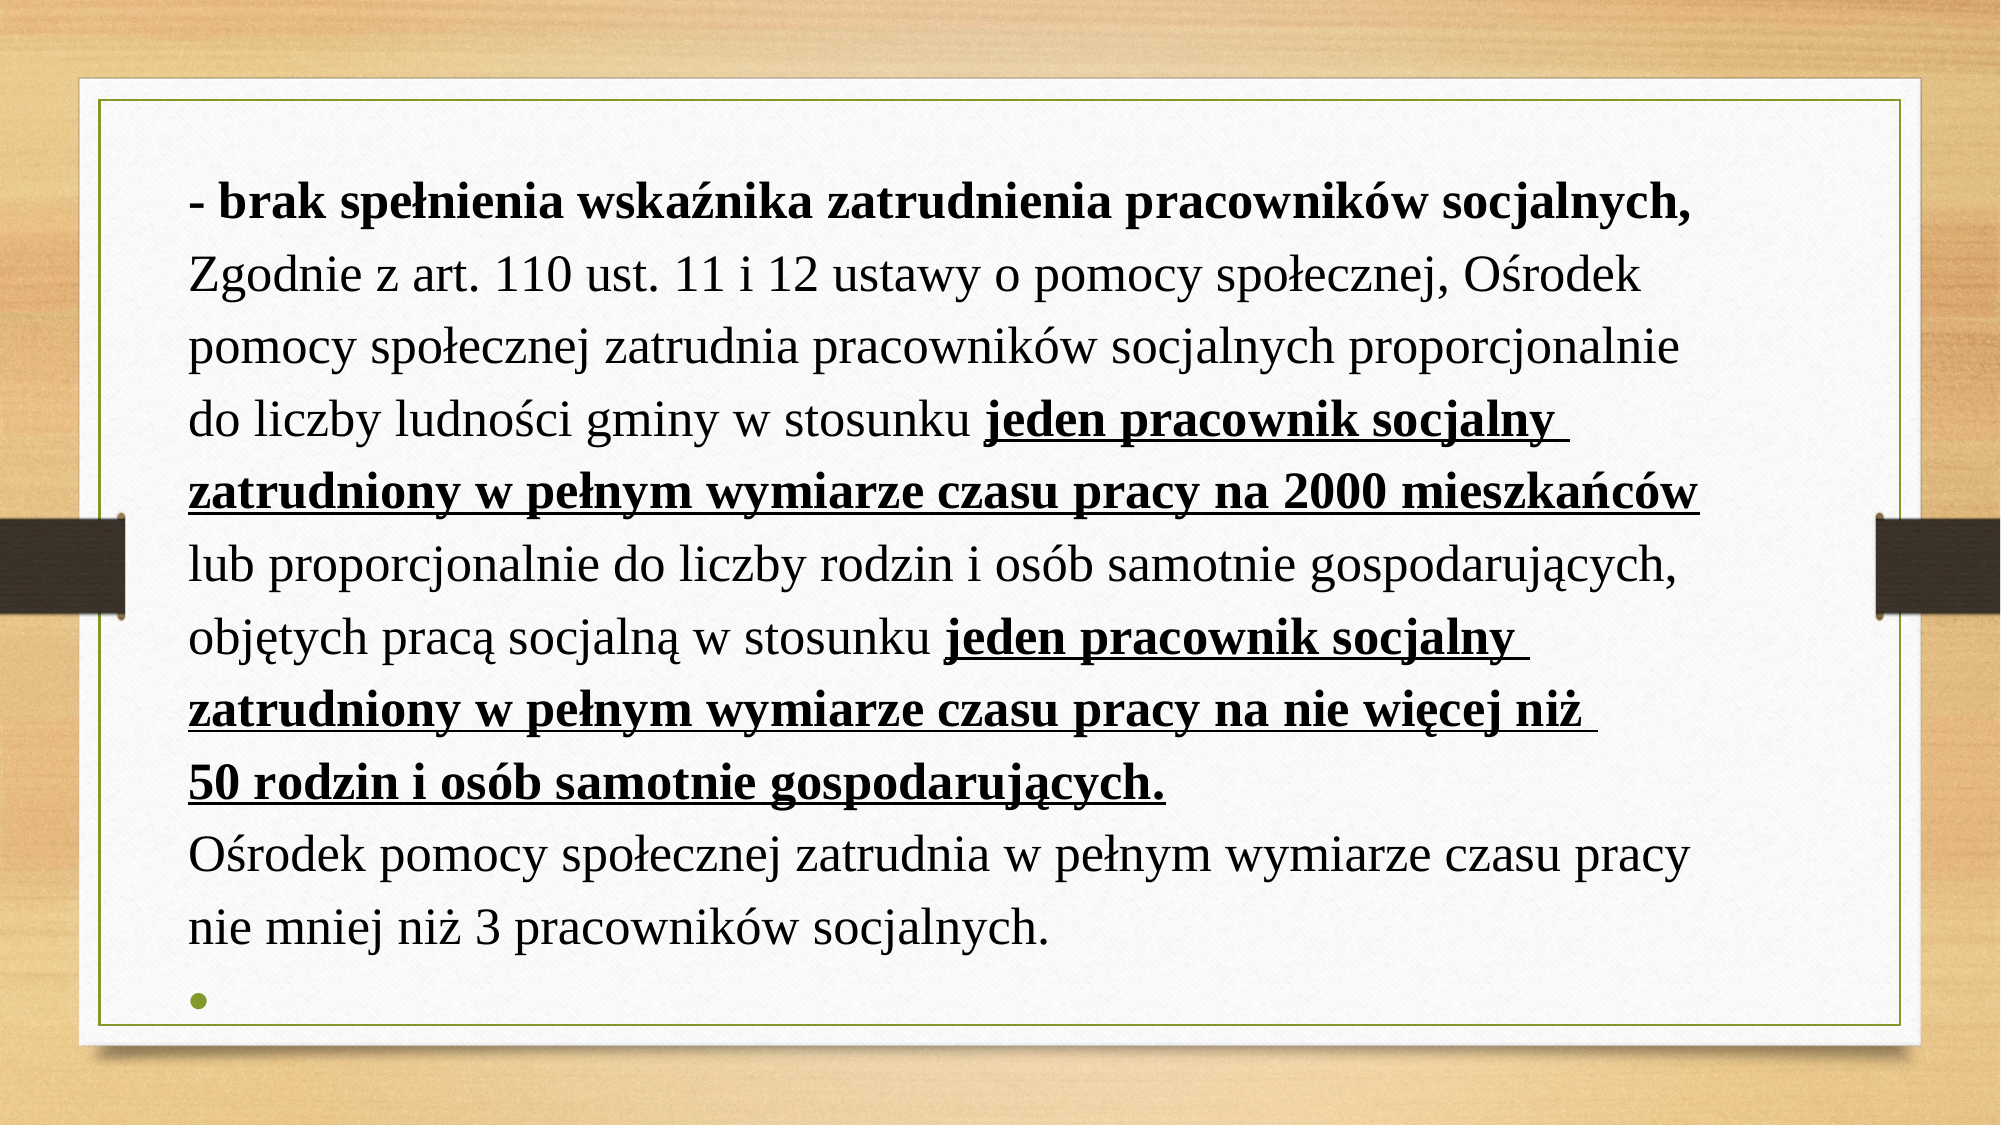

# - brak spełnienia wskaźnika zatrudnienia pracowników socjalnych,
Zgodnie z art. 110 ust. 11 i 12 ustawy o pomocy społecznej, Ośrodek
pomocy społecznej zatrudnia pracowników socjalnych proporcjonalnie
do liczby ludności gminy w stosunku jeden pracownik socjalny
zatrudniony w pełnym wymiarze czasu pracy na 2000 mieszkańców
lub proporcjonalnie do liczby rodzin i osób samotnie gospodarujących,
objętych pracą socjalną w stosunku jeden pracownik socjalny
zatrudniony w pełnym wymiarze czasu pracy na nie więcej niż
50 rodzin i osób samotnie gospodarujących.
Ośrodek pomocy społecznej zatrudnia w pełnym wymiarze czasu pracy
nie mniej niż 3 pracowników socjalnych.